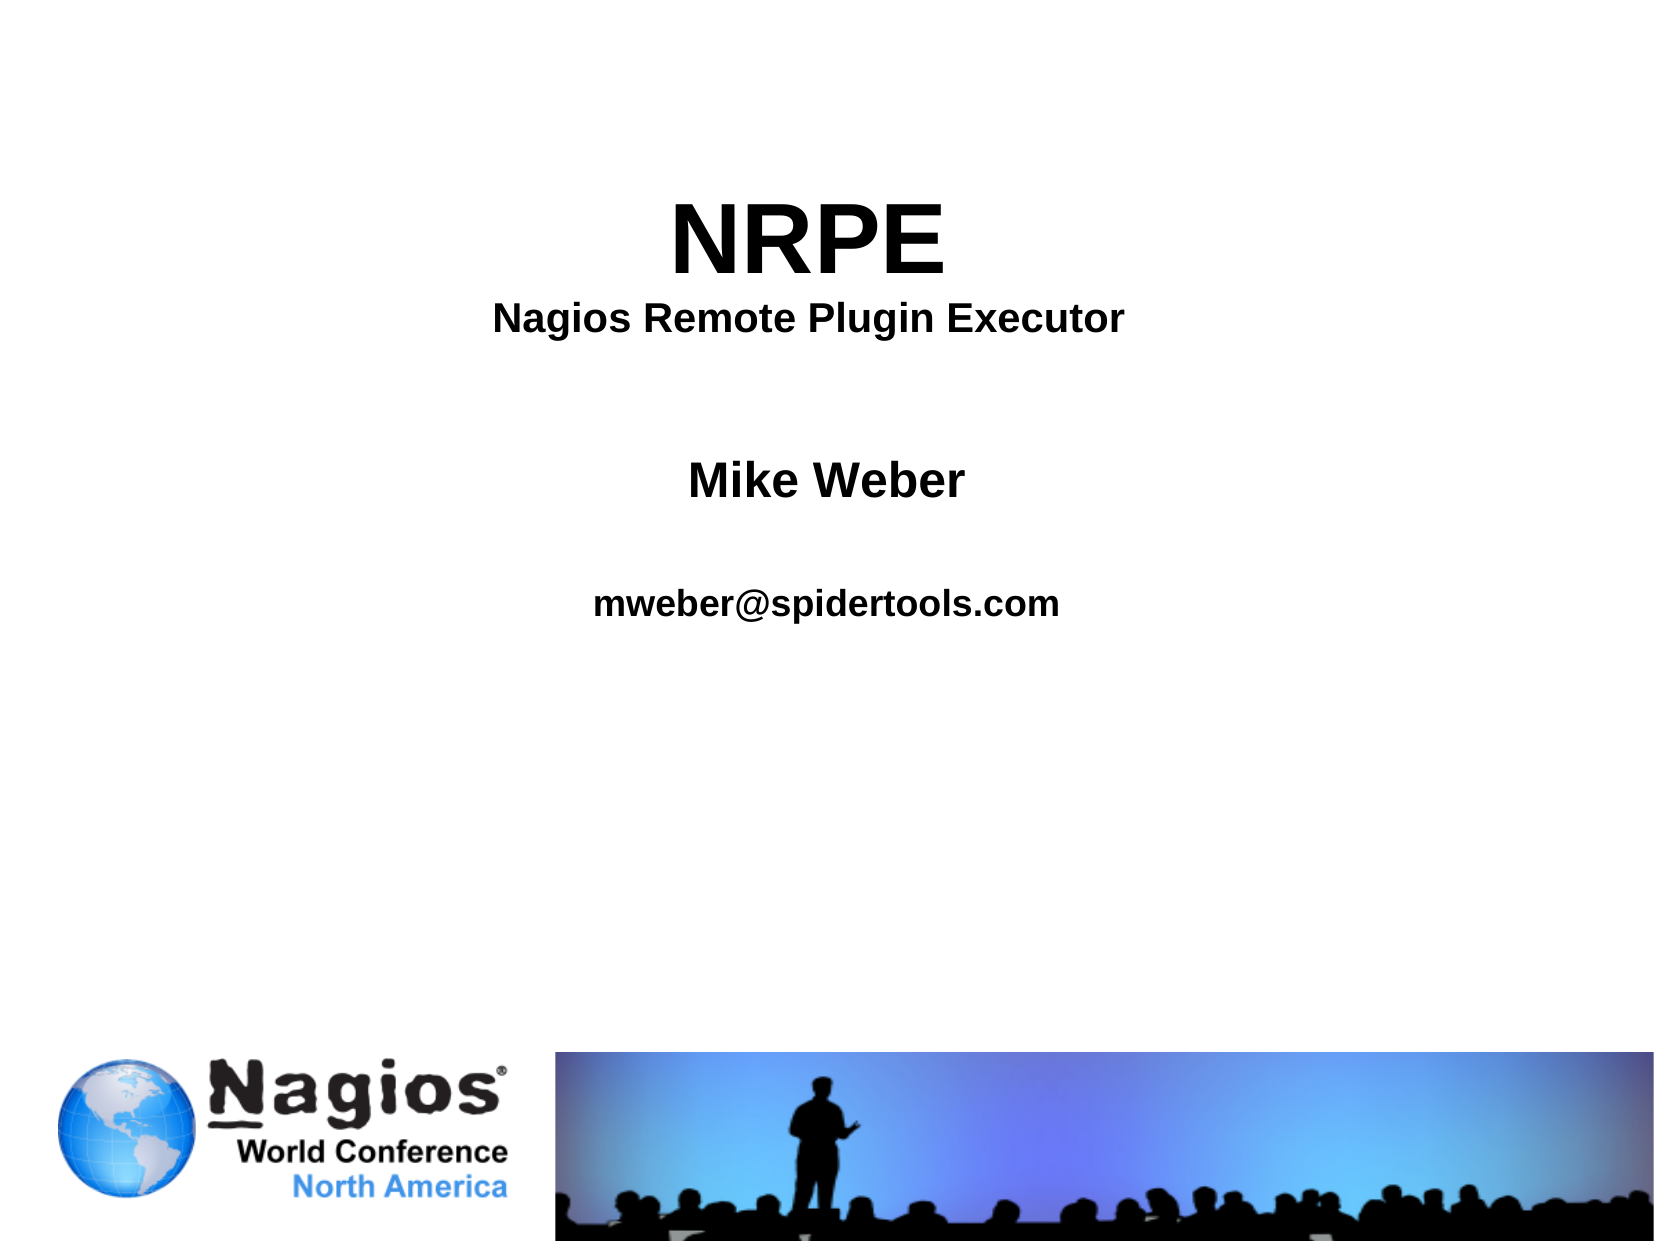

NRPE
Nagios Remote Plugin Executor
Mike Weber
mweber@spidertools.com
#